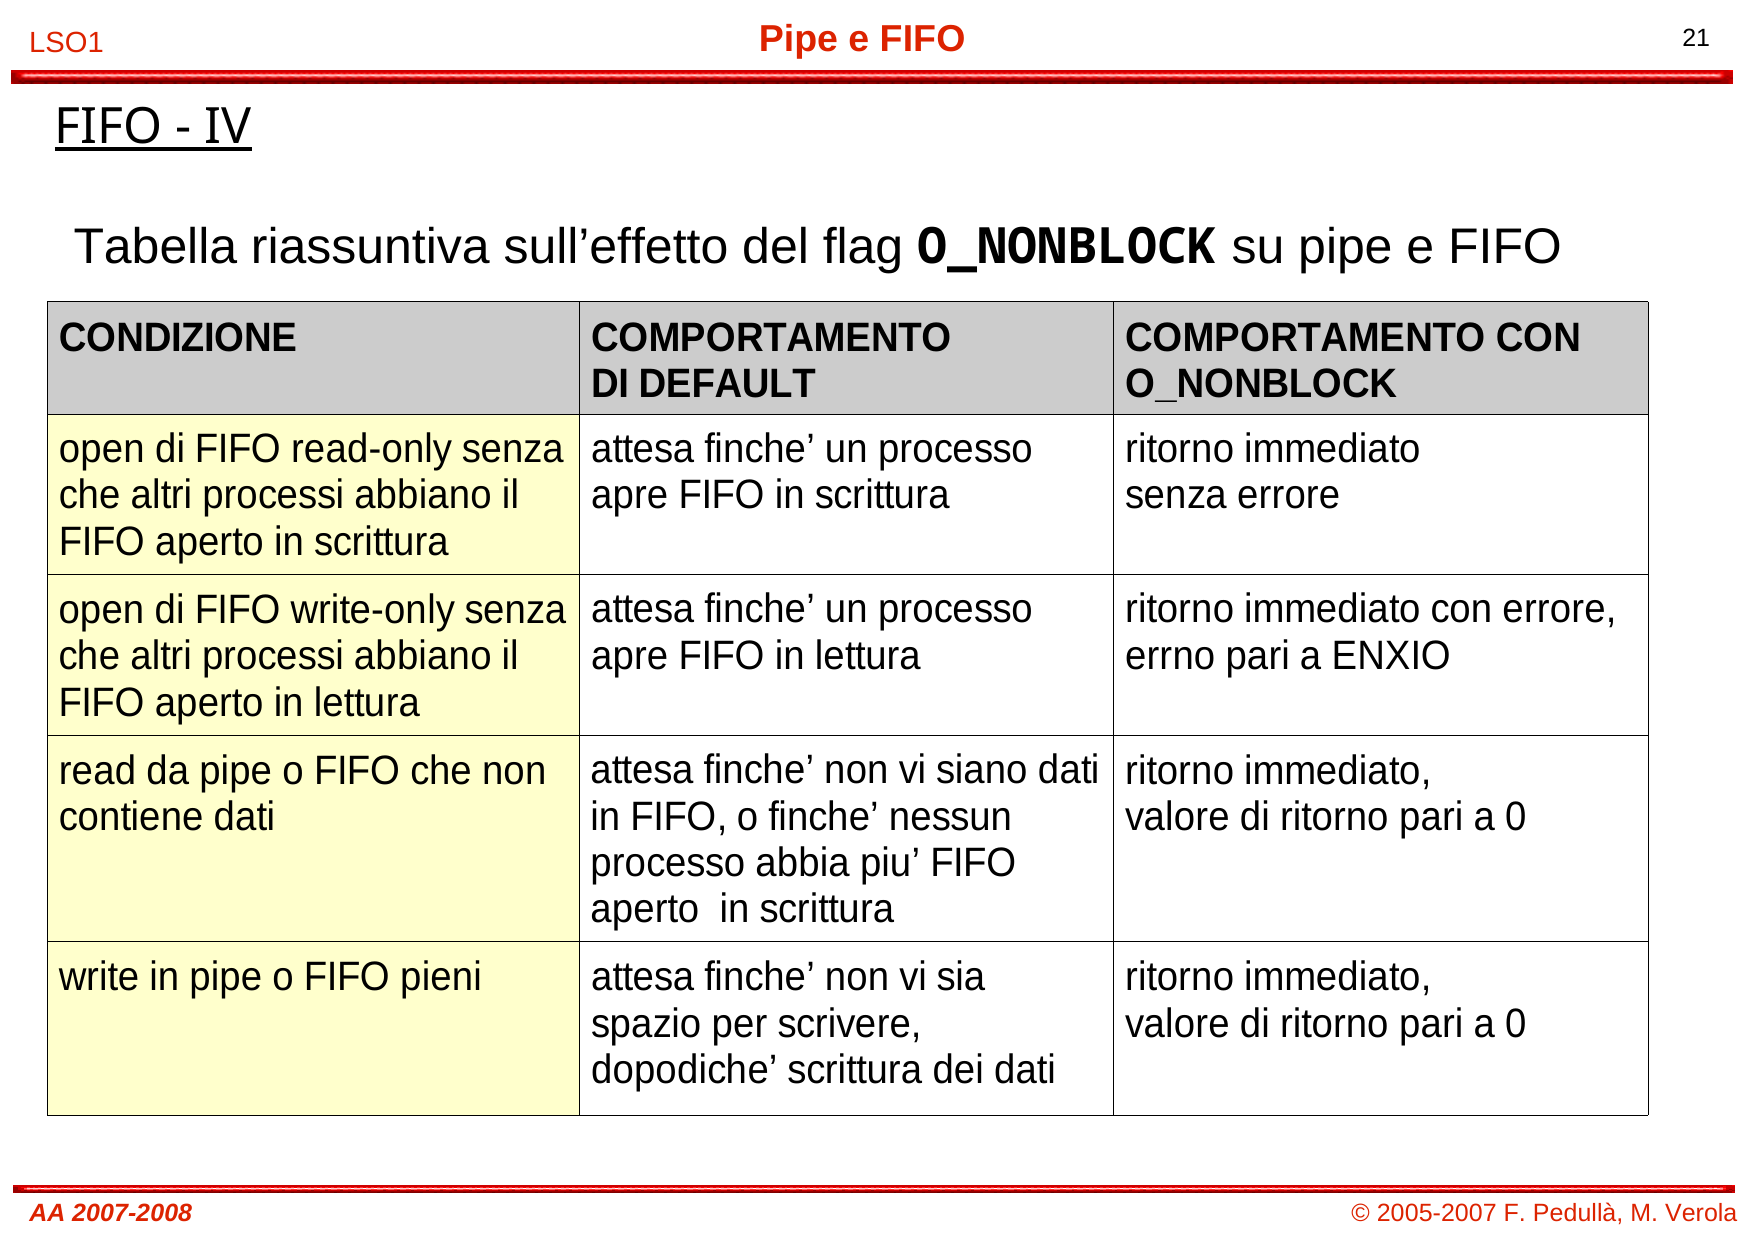

# FIFO - IV
Tabella riassuntiva sull’effetto del flag O_NONBLOCK su pipe e FIFO